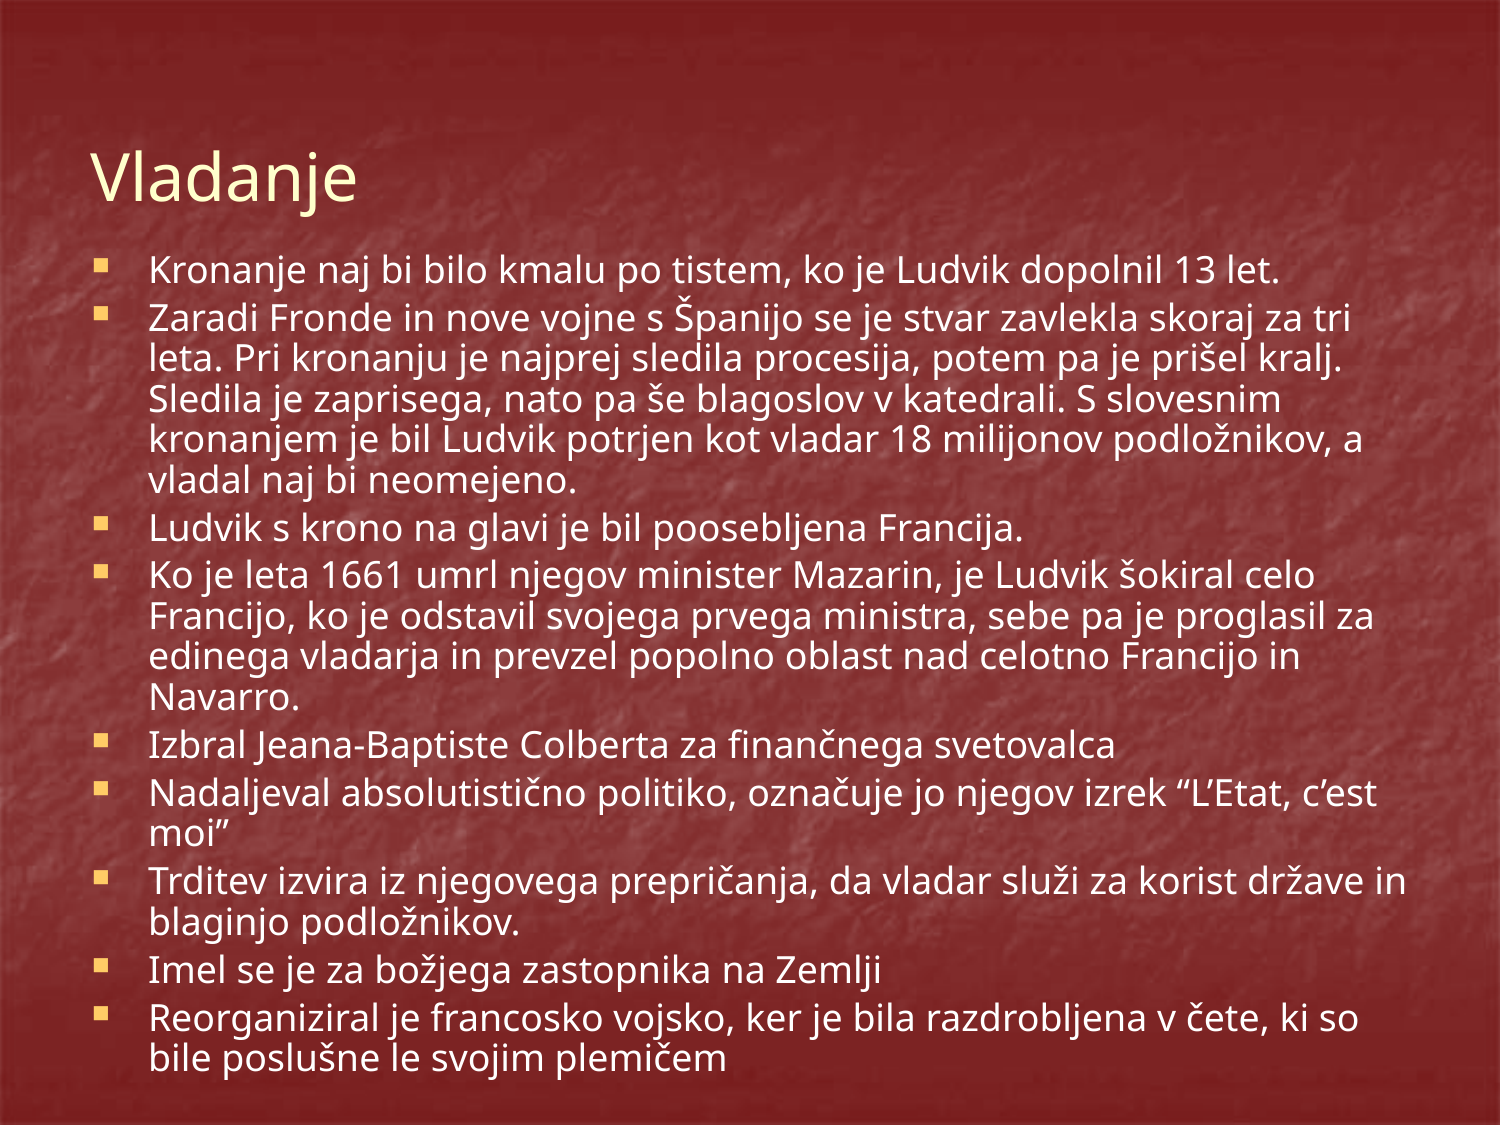

# Vladanje
Kronanje naj bi bilo kmalu po tistem, ko je Ludvik dopolnil 13 let.
Zaradi Fronde in nove vojne s Španijo se je stvar zavlekla skoraj za tri leta. Pri kronanju je najprej sledila procesija, potem pa je prišel kralj. Sledila je zaprisega, nato pa še blagoslov v katedrali. S slovesnim kronanjem je bil Ludvik potrjen kot vladar 18 milijonov podložnikov, a vladal naj bi neomejeno.
Ludvik s krono na glavi je bil poosebljena Francija.
Ko je leta 1661 umrl njegov minister Mazarin, je Ludvik šokiral celo Francijo, ko je odstavil svojega prvega ministra, sebe pa je proglasil za edinega vladarja in prevzel popolno oblast nad celotno Francijo in Navarro.
Izbral Jeana-Baptiste Colberta za finančnega svetovalca
Nadaljeval absolutistično politiko, označuje jo njegov izrek “L’Etat, c’est moi”
Trditev izvira iz njegovega prepričanja, da vladar služi za korist države in blaginjo podložnikov.
Imel se je za božjega zastopnika na Zemlji
Reorganiziral je francosko vojsko, ker je bila razdrobljena v čete, ki so bile poslušne le svojim plemičem